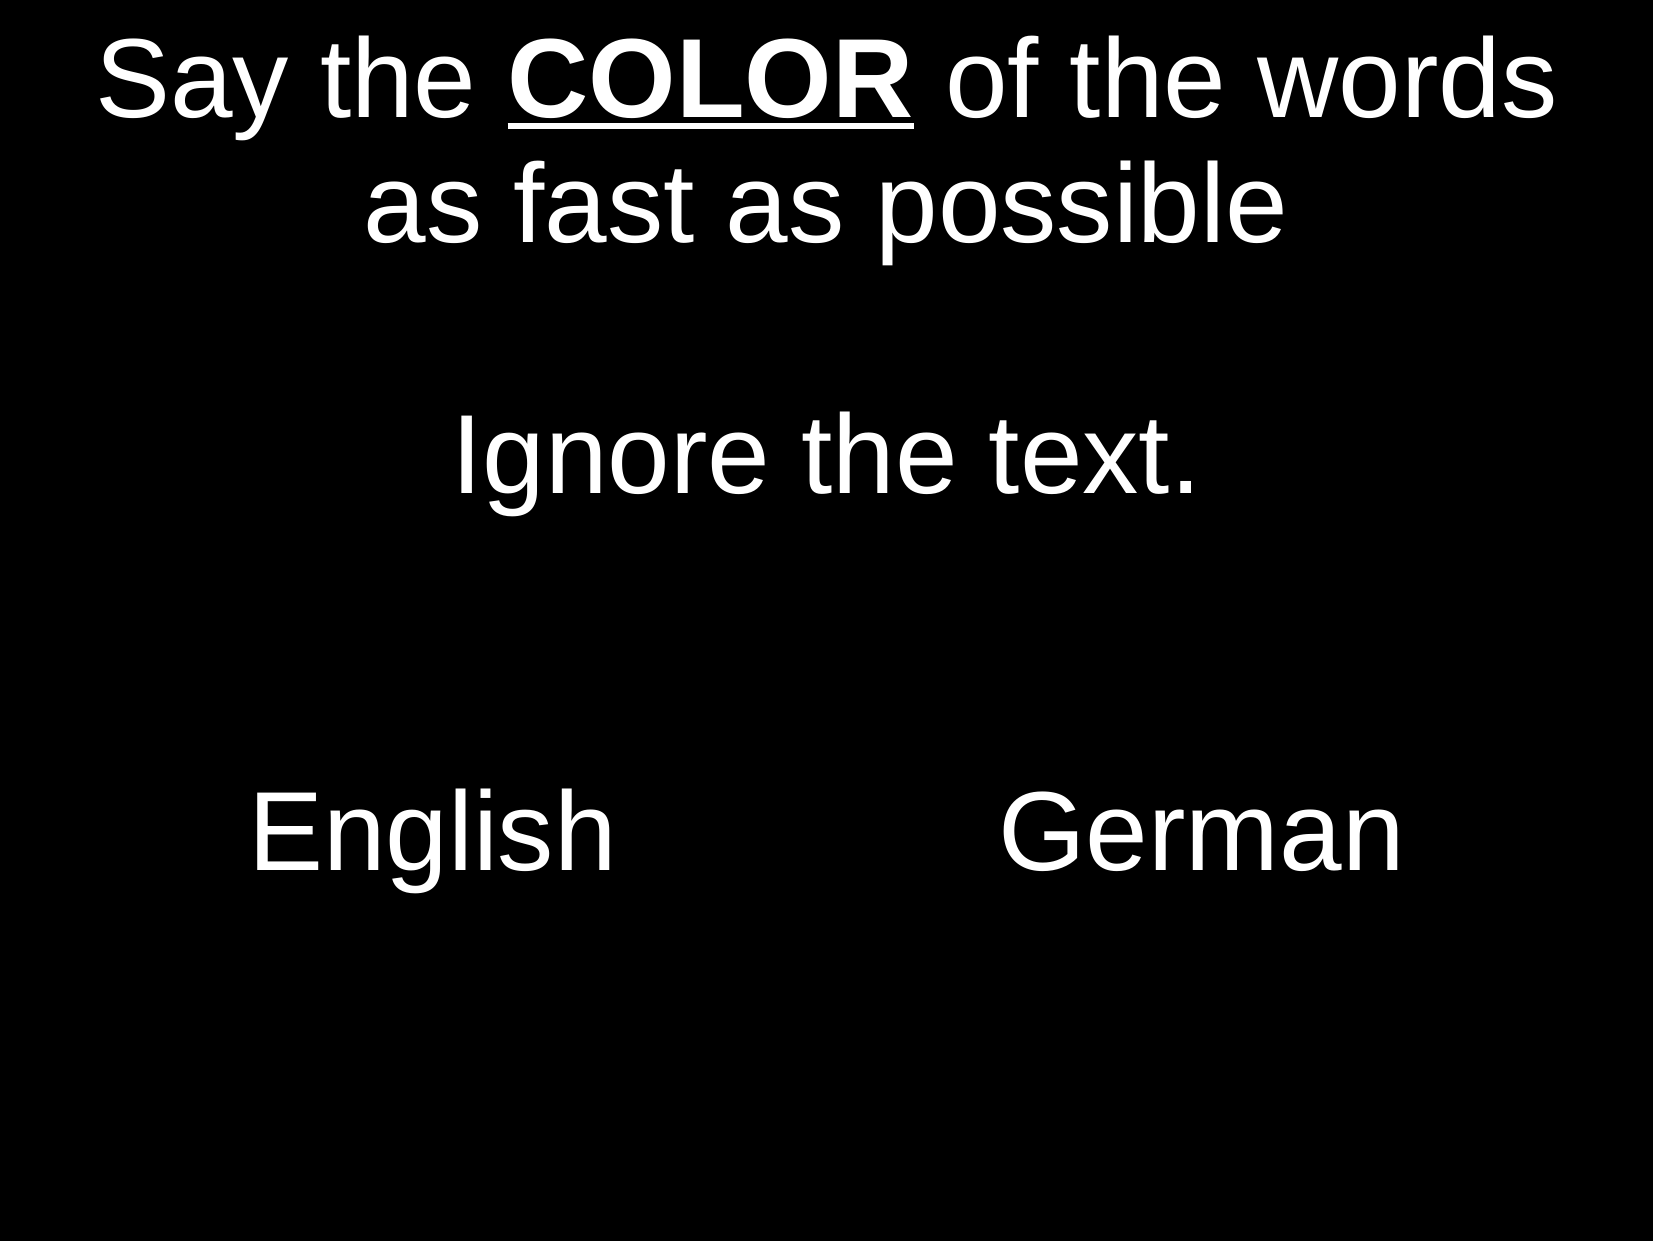

# Say the COLOR of the words as fast as possible
Ignore the text.
English						German